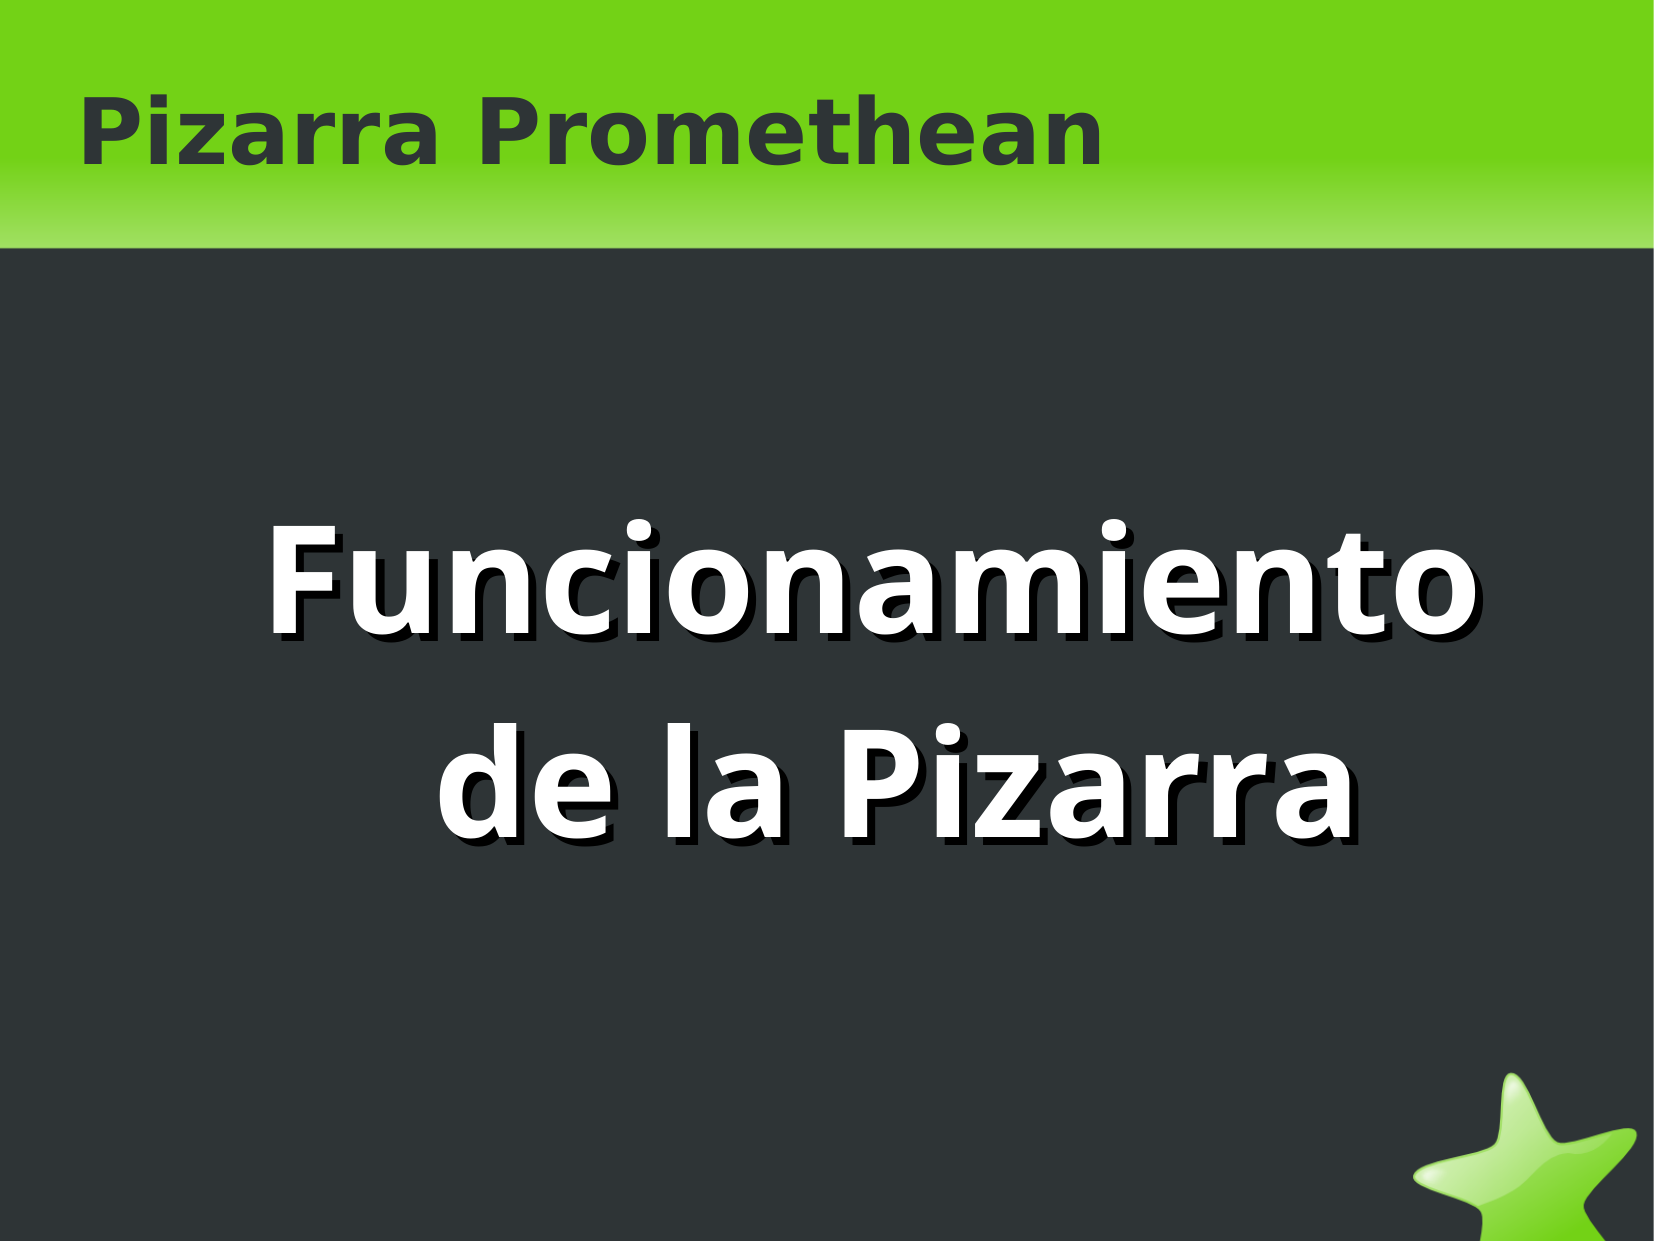

# Pizarra Promethean
Funcionamiento de la Pizarra